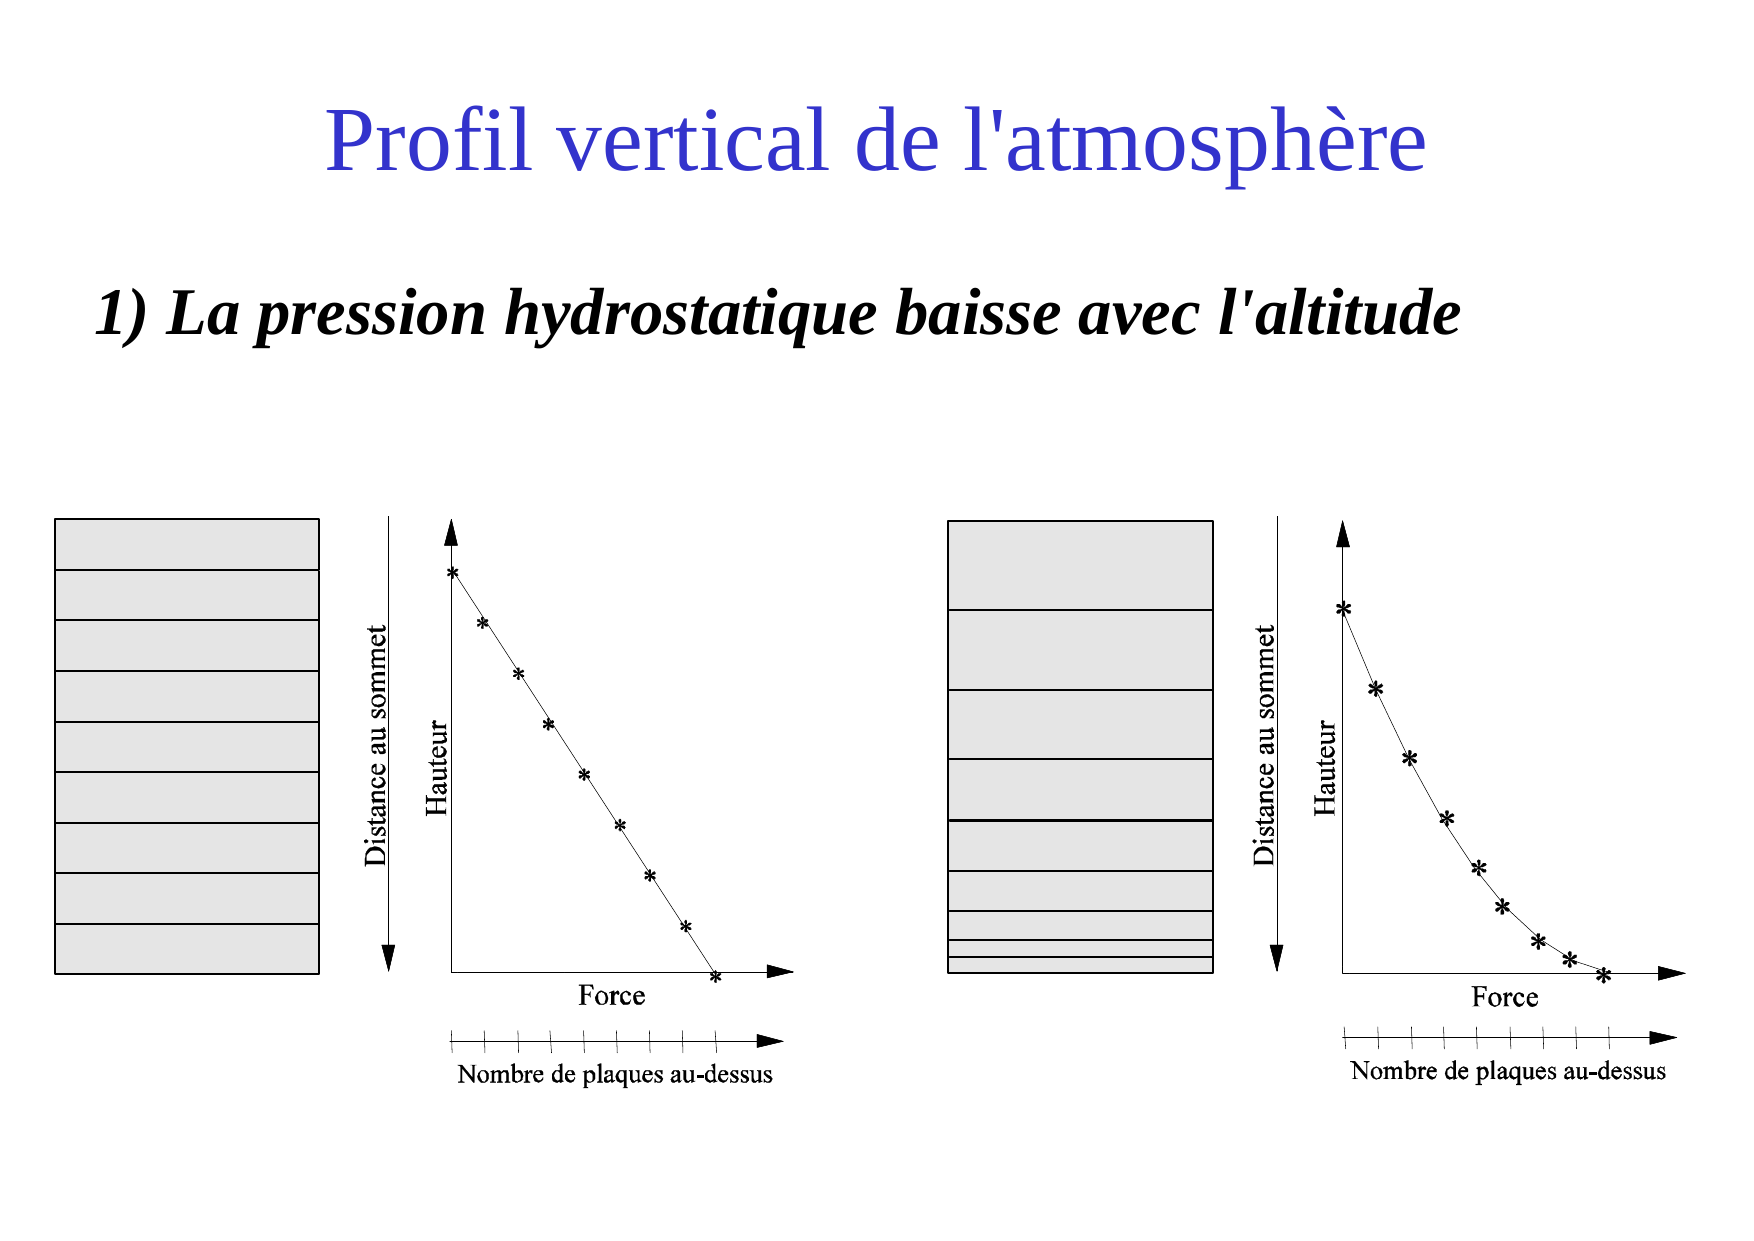

# Profil vertical de l'atmosphère
1) La pression hydrostatique baisse avec l'altitude